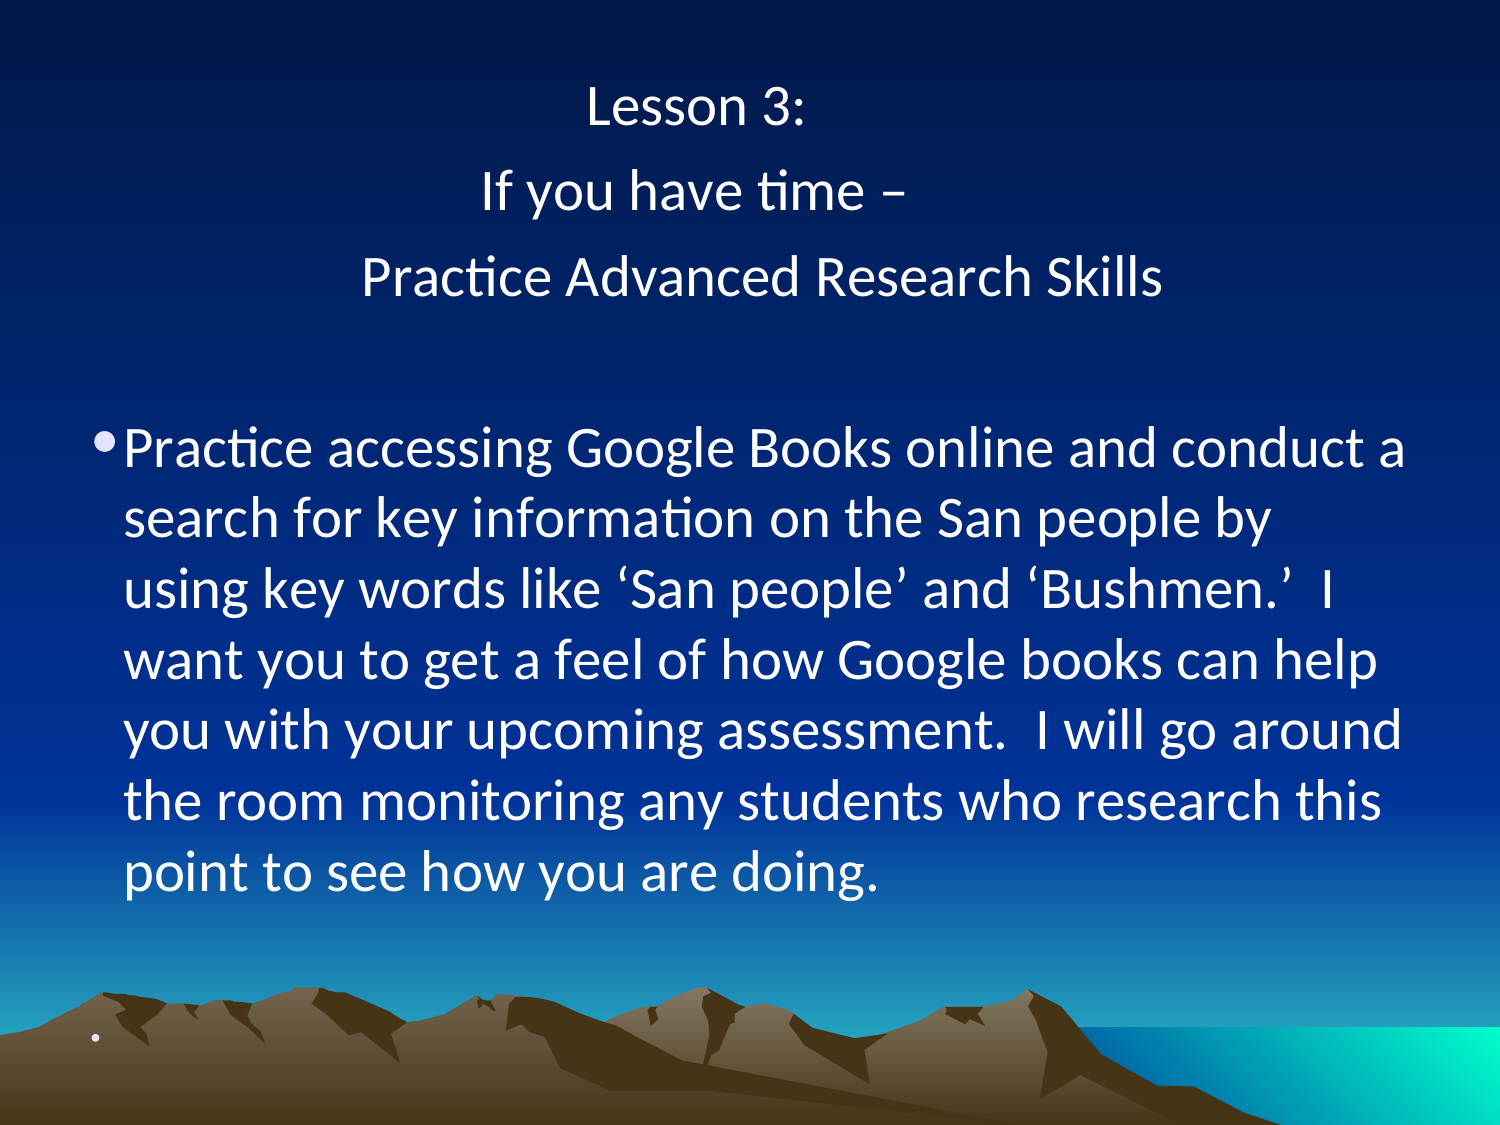

# Lesson 3:
 If you have time –
 Practice Advanced Research Skills
Practice accessing Google Books online and conduct a search for key information on the San people by using key words like ‘San people’ and ‘Bushmen.’ I want you to get a feel of how Google books can help you with your upcoming assessment. I will go around the room monitoring any students who research this point to see how you are doing.